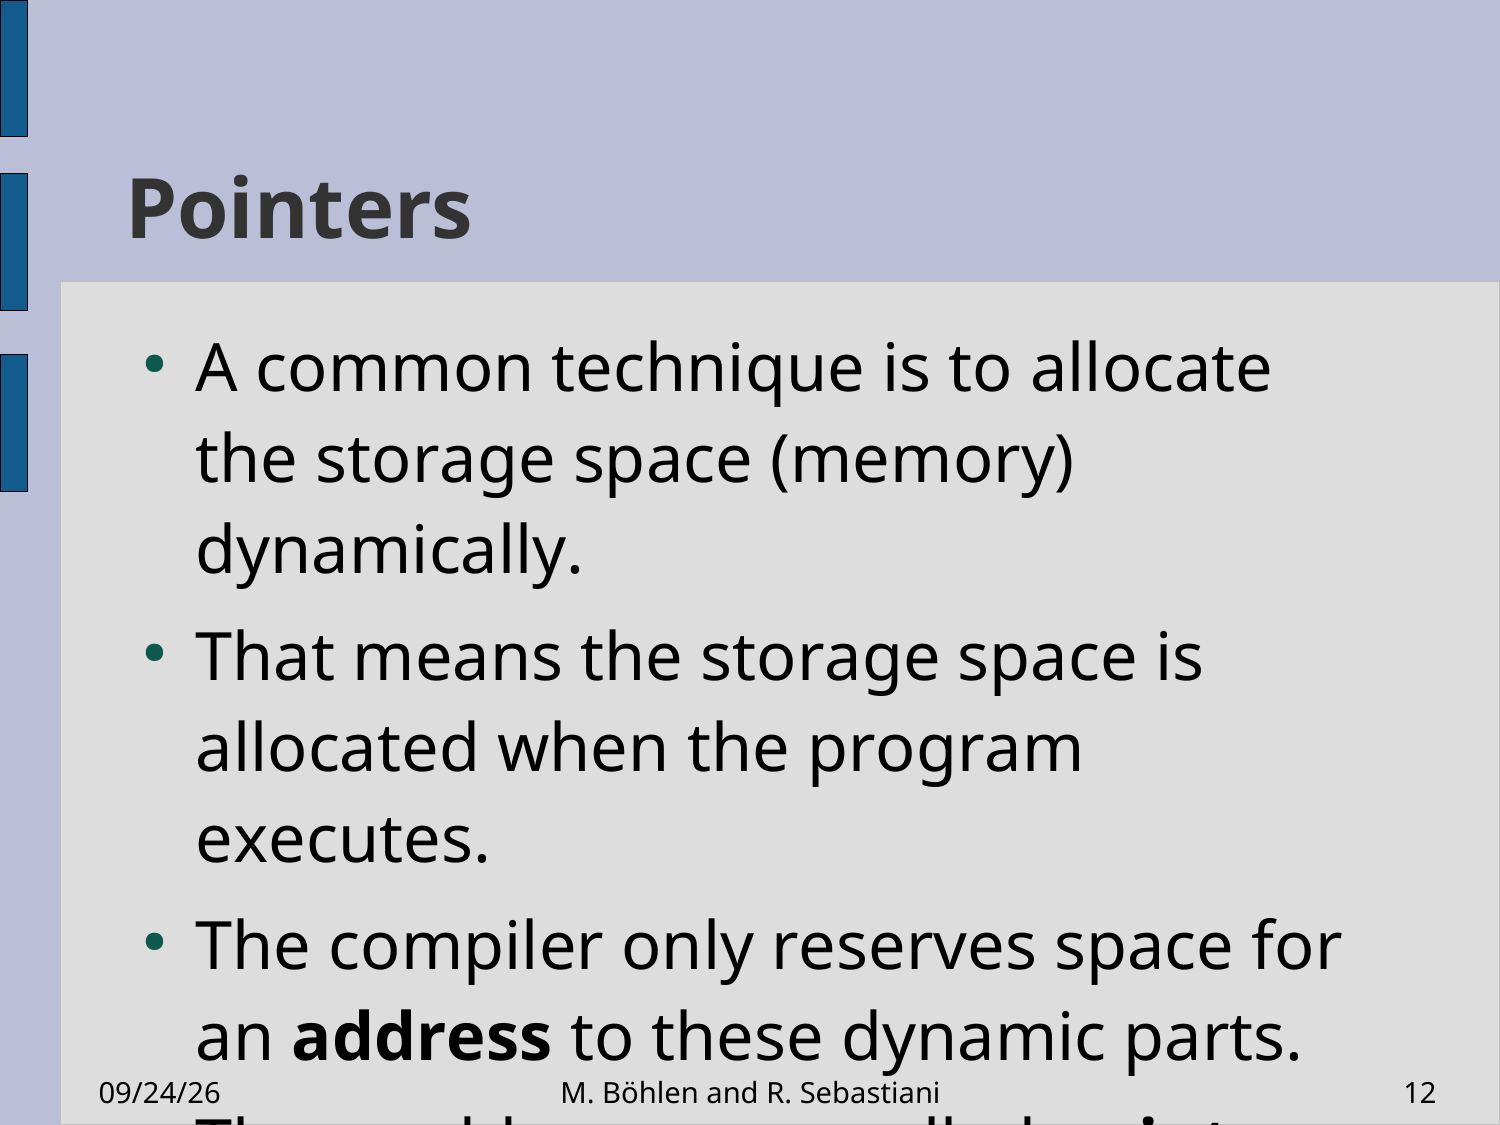

# Pointers
A common technique is to allocate the storage space (memory) dynamically.
That means the storage space is allocated when the program executes.
The compiler only reserves space for an address to these dynamic parts.
These addresses are called pointers.
M. Böhlen and R. Sebastiani
12